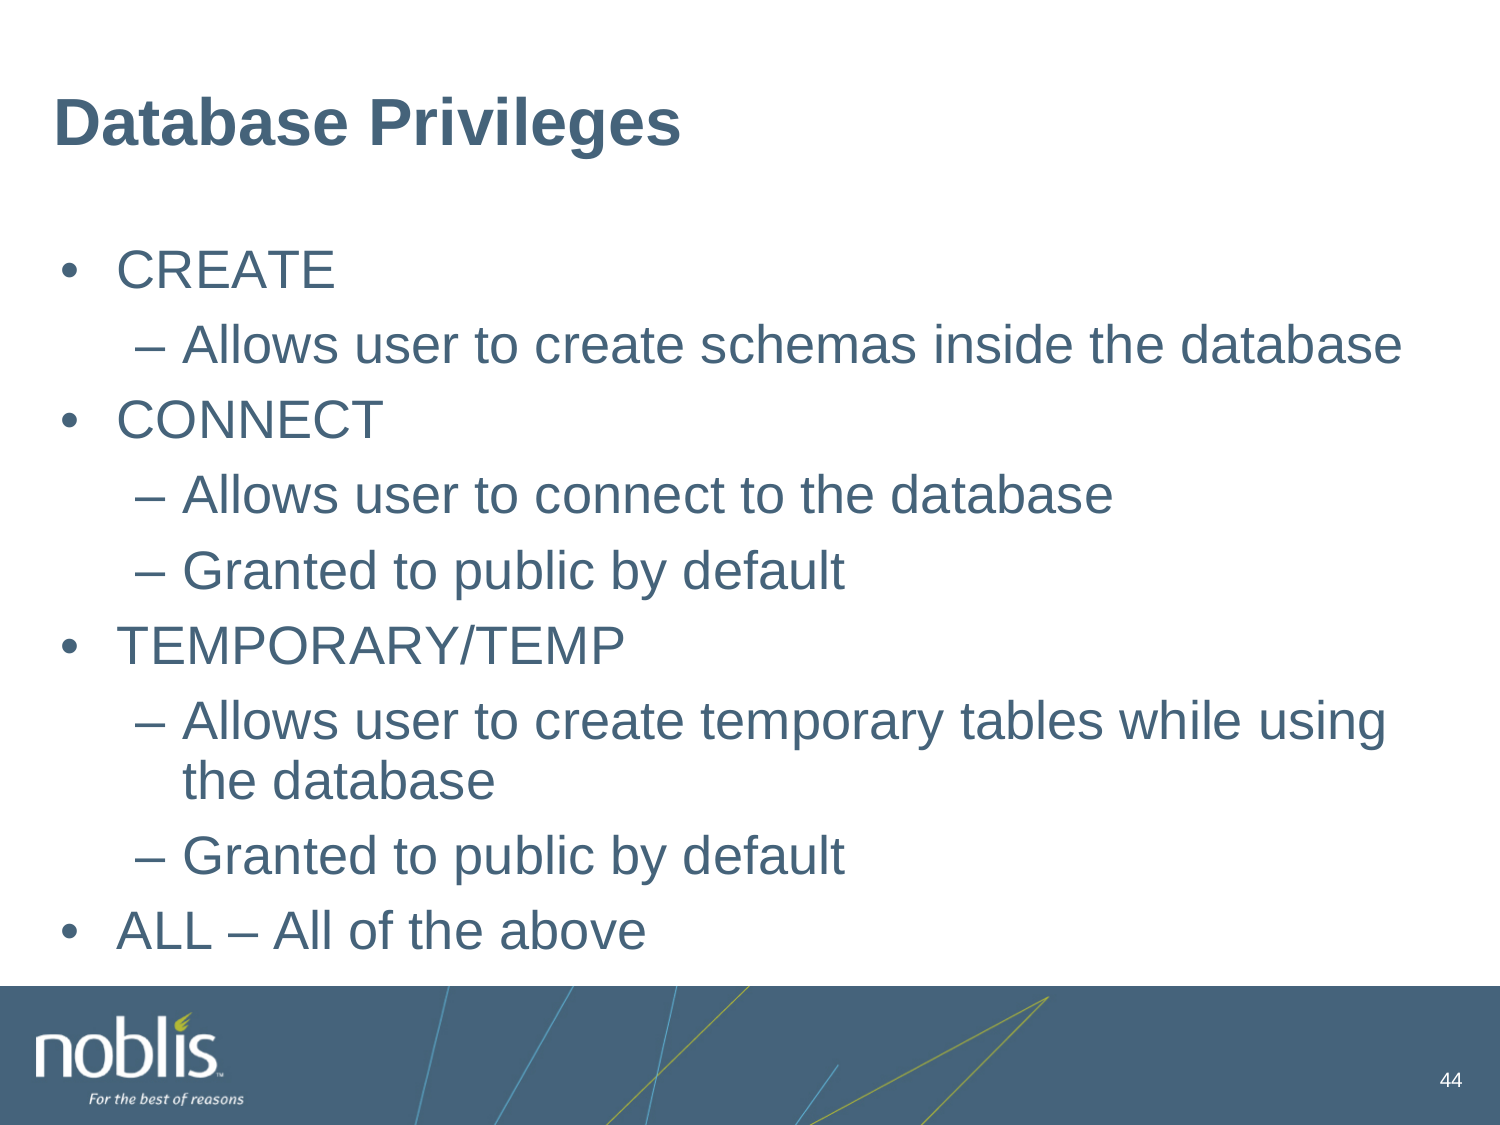

# Database Privileges
CREATE
Allows user to create schemas inside the database
CONNECT
Allows user to connect to the database
Granted to public by default
TEMPORARY/TEMP
Allows user to create temporary tables while using the database
Granted to public by default
ALL – All of the above